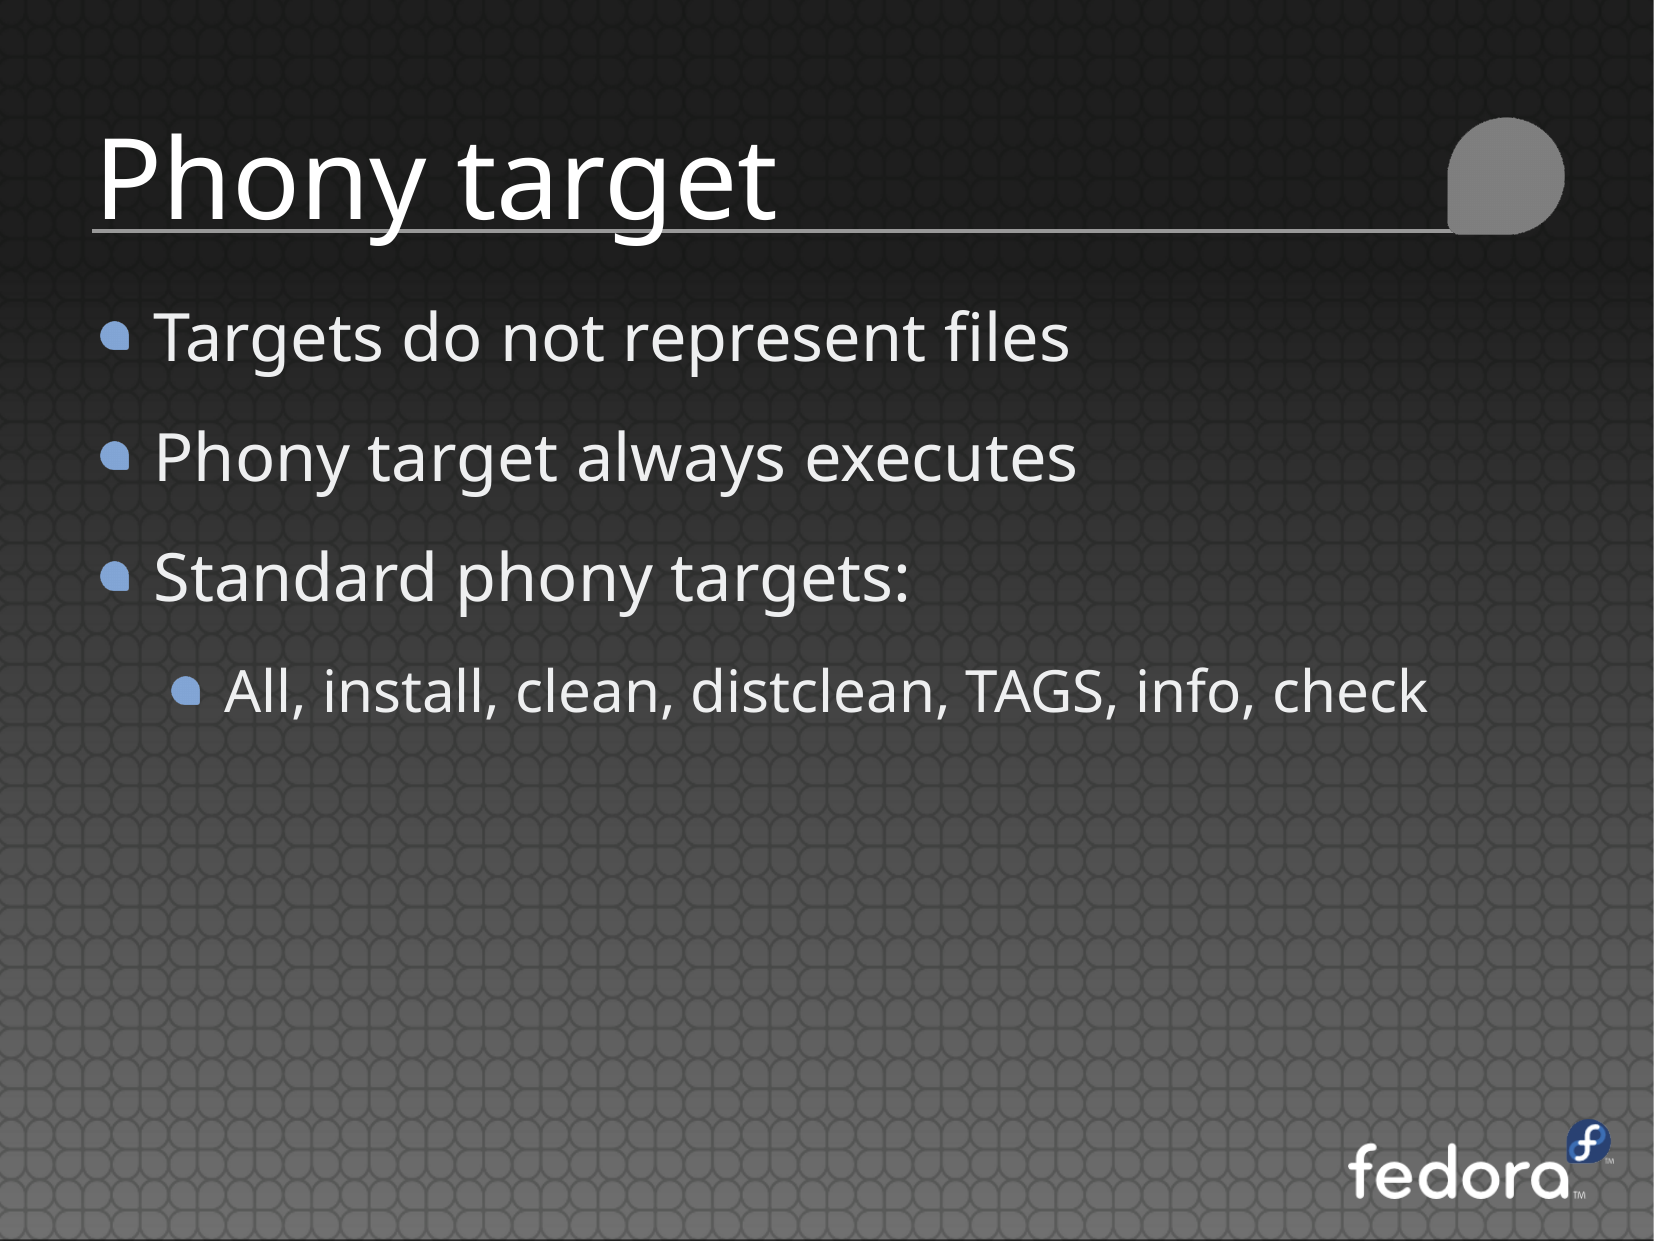

Phony target
# Targets do not represent files
Phony target always executes
Standard phony targets:
All, install, clean, distclean, TAGS, info, check